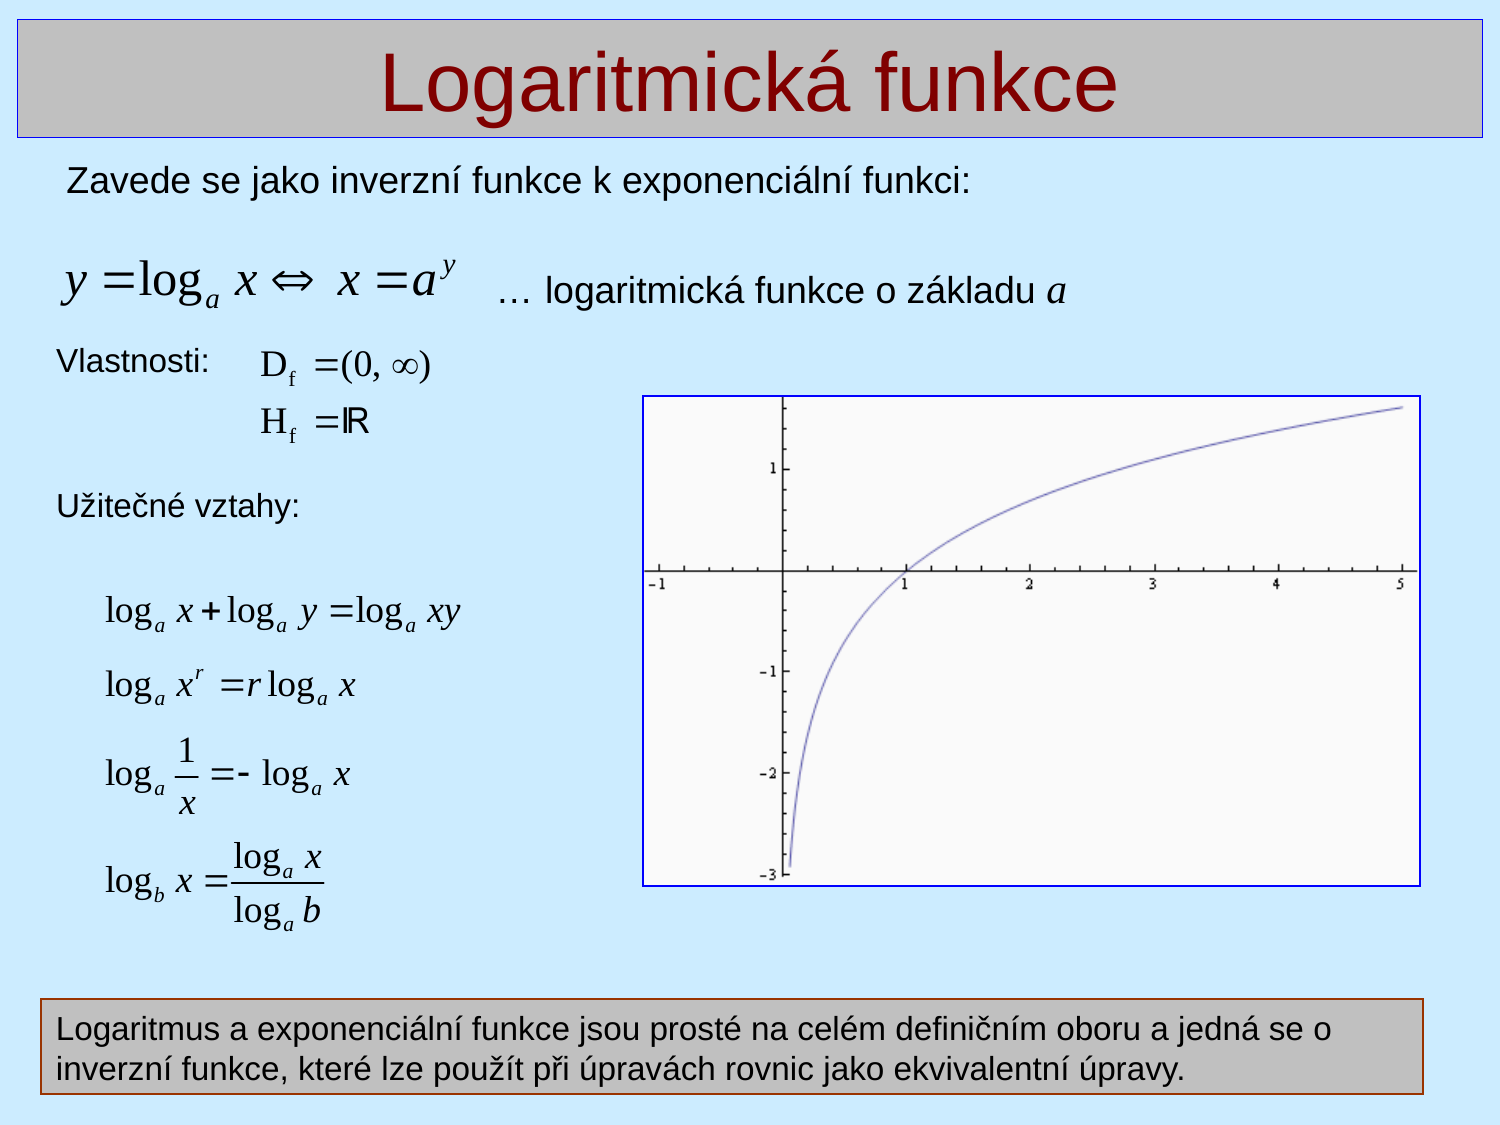

# Logaritmická funkce
 Zavede se jako inverzní funkce k exponenciální funkci:
 … logaritmická funkce o základu a
Vlastnosti:
Užitečné vztahy:
Logaritmus a exponenciální funkce jsou prosté na celém definičním oboru a jedná se o inverzní funkce, které lze použít při úpravách rovnic jako ekvivalentní úpravy.